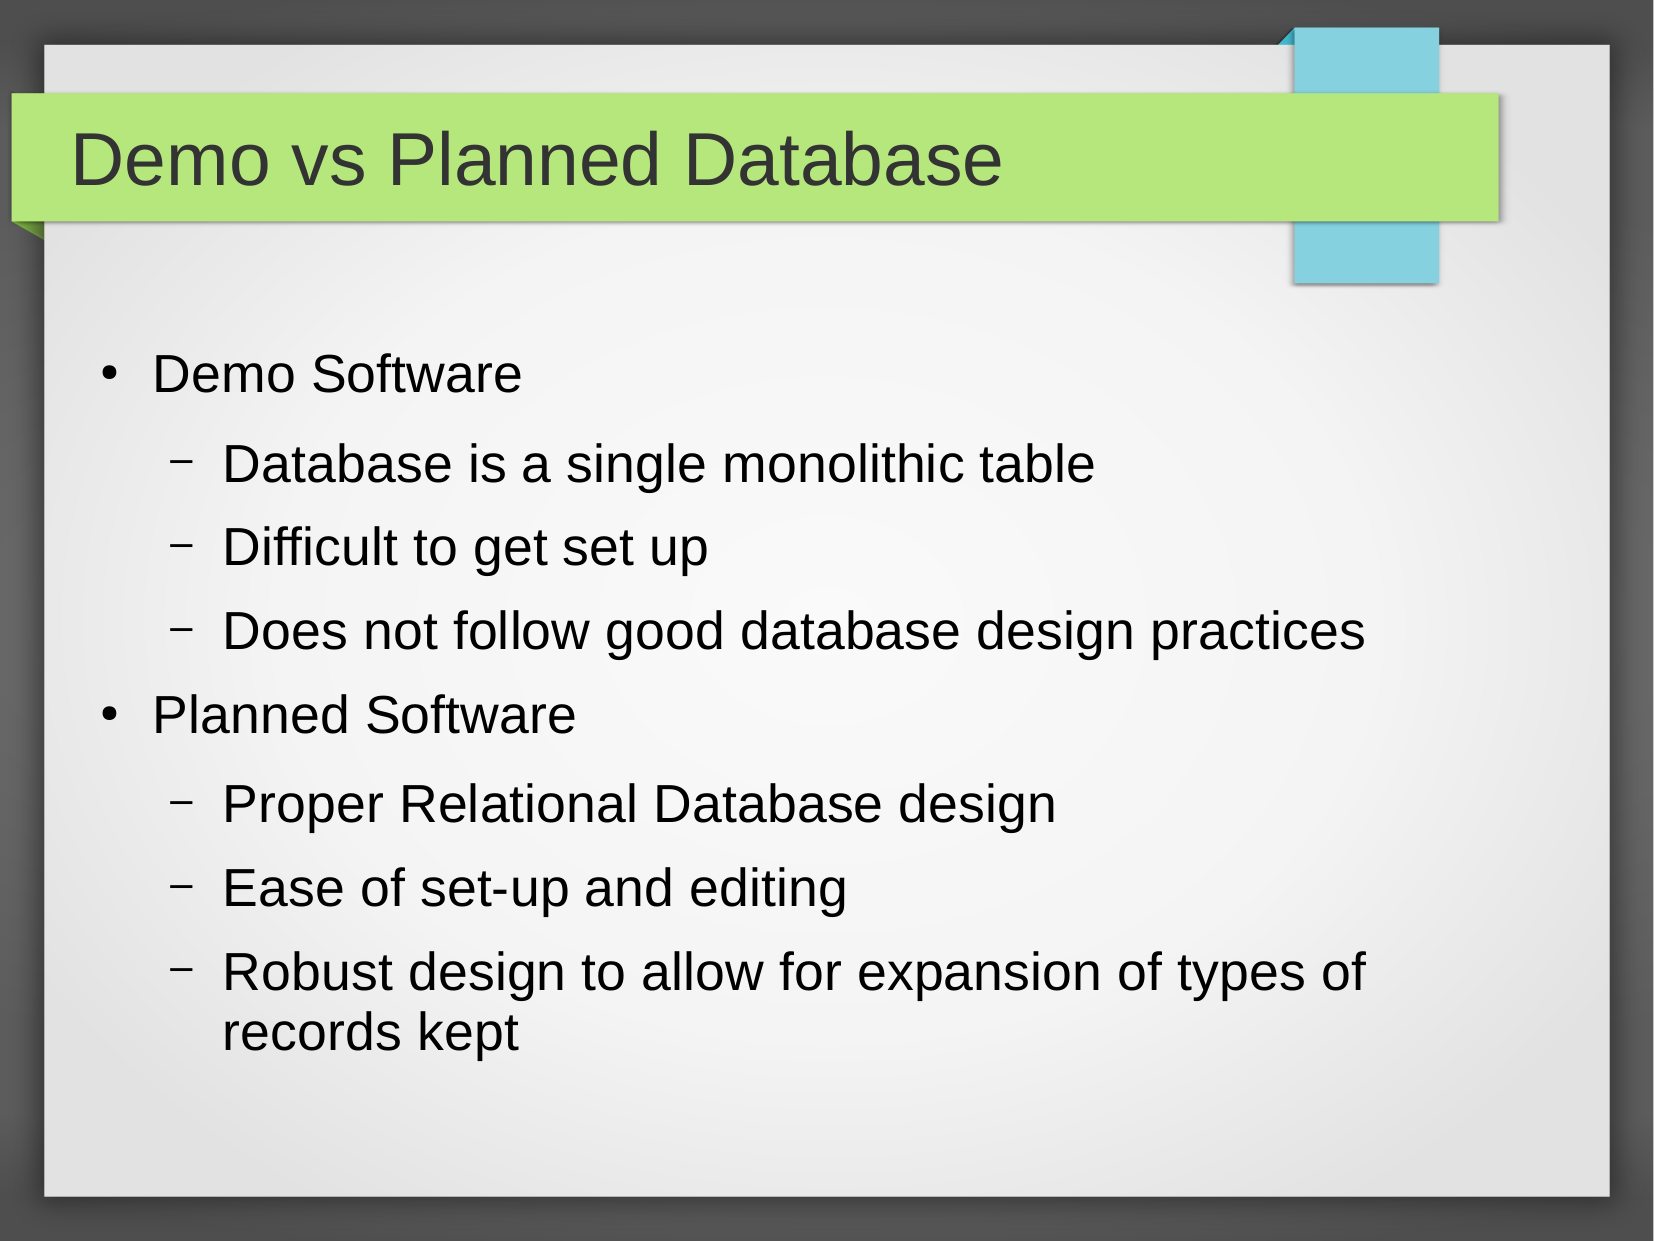

# Demo vs Planned Database
Demo Software
Database is a single monolithic table
Difficult to get set up
Does not follow good database design practices
Planned Software
Proper Relational Database design
Ease of set-up and editing
Robust design to allow for expansion of types of records kept